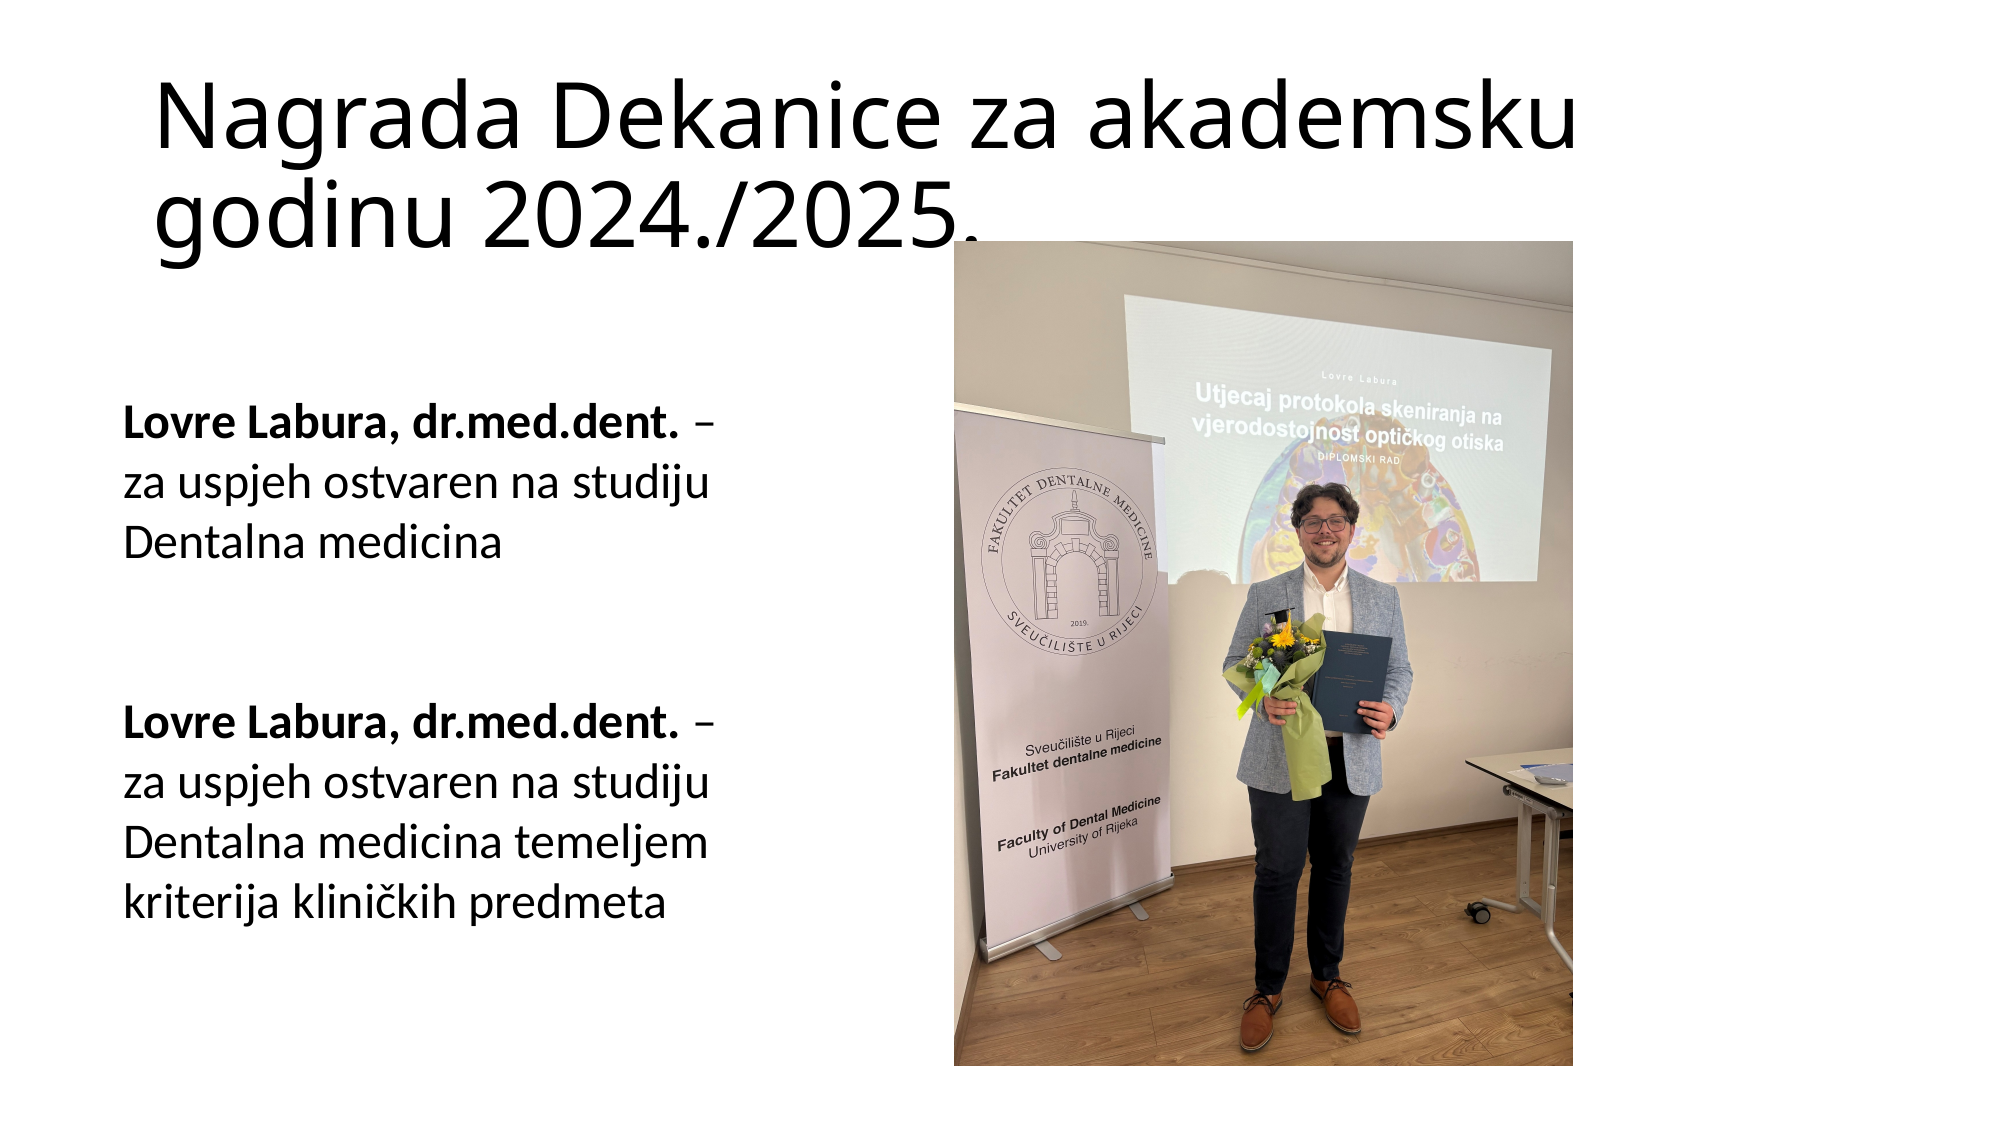

# Nagrada Dekanice za akademsku godinu 2024./2025.
Lovre Labura, dr.med.dent. – za uspjeh ostvaren na studiju Dentalna medicina
Lovre Labura, dr.med.dent. – za uspjeh ostvaren na studiju Dentalna medicina temeljem kriterija kliničkih predmeta